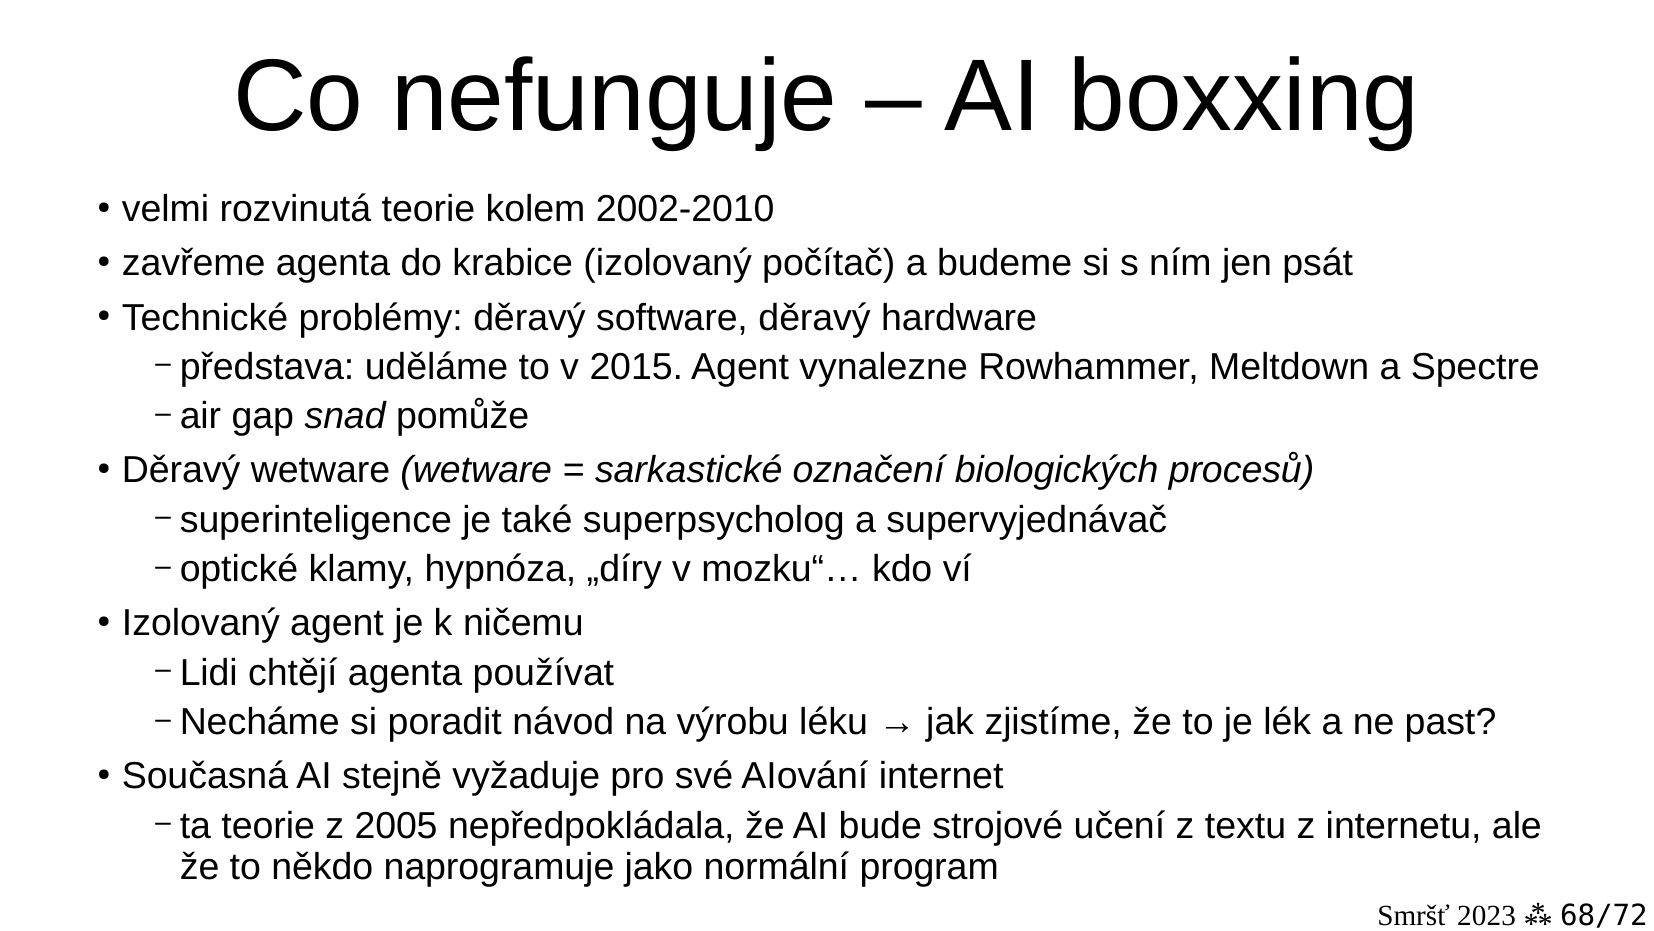

# Co nefunguje – AI boxxing
velmi rozvinutá teorie kolem 2002-2010
zavřeme agenta do krabice (izolovaný počítač) a budeme si s ním jen psát
Technické problémy: děravý software, děravý hardware
představa: uděláme to v 2015. Agent vynalezne Rowhammer, Meltdown a Spectre
air gap snad pomůže
Děravý wetware (wetware = sarkastické označení biologických procesů)
superinteligence je také superpsycholog a supervyjednávač
optické klamy, hypnóza, „díry v mozku“… kdo ví
Izolovaný agent je k ničemu
Lidi chtějí agenta používat
Necháme si poradit návod na výrobu léku → jak zjistíme, že to je lék a ne past?
Současná AI stejně vyžaduje pro své AIování internet
ta teorie z 2005 nepředpokládala, že AI bude strojové učení z textu z internetu, ale že to někdo naprogramuje jako normální program
68